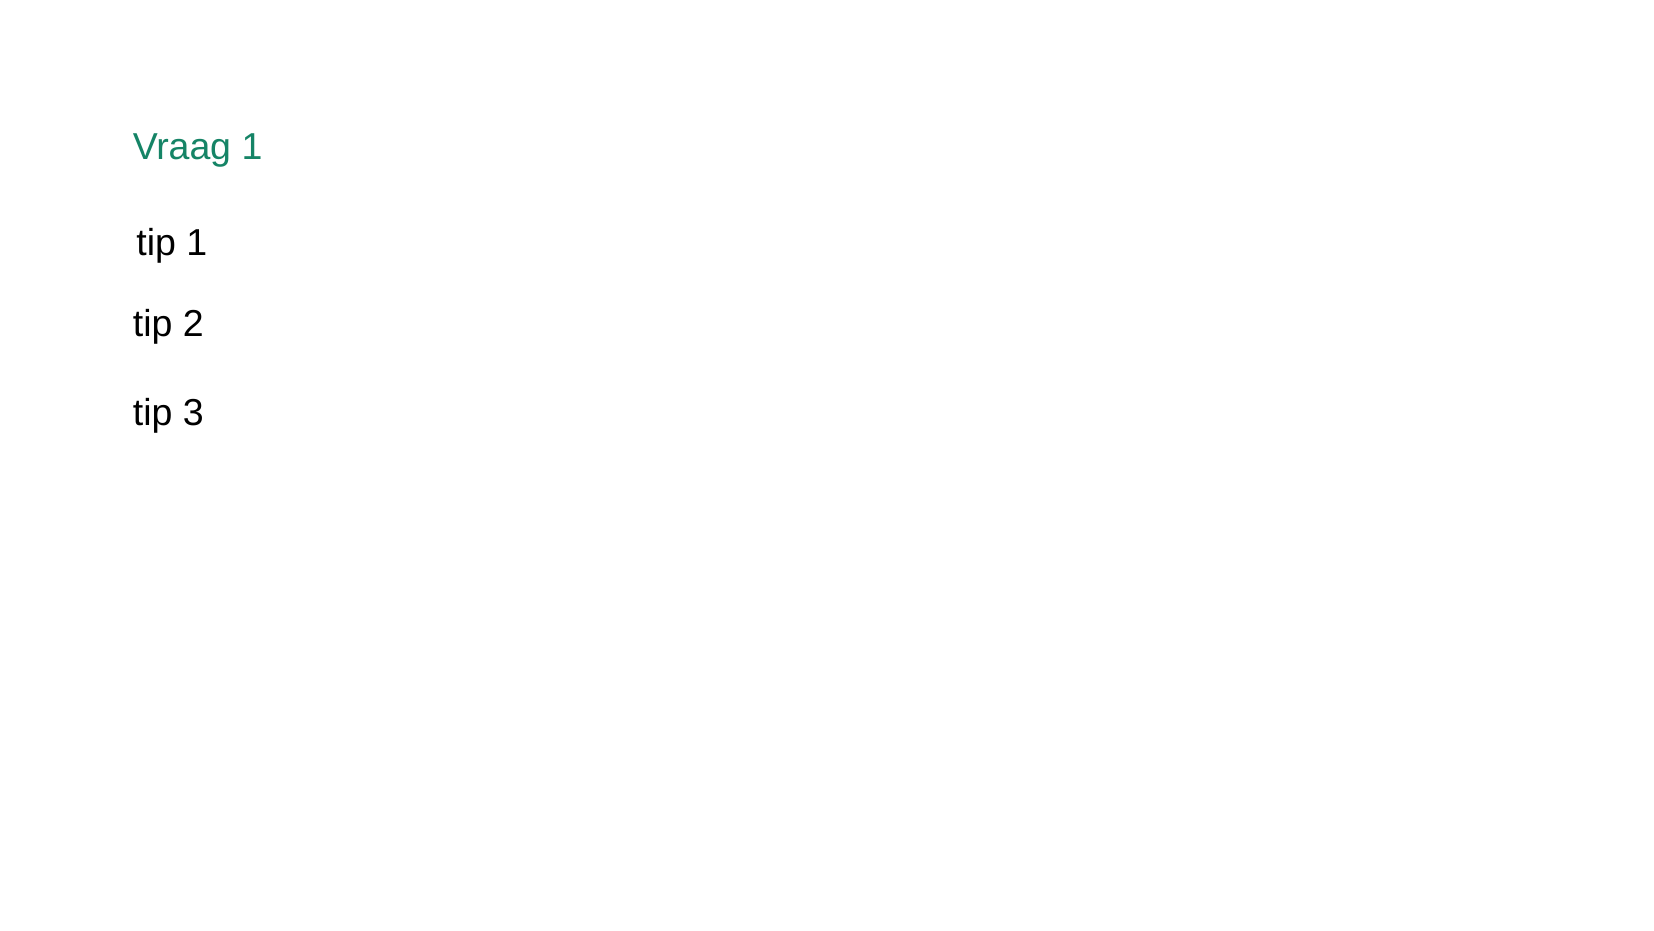

Vraag 1
tip 1
tip 2
tip 3